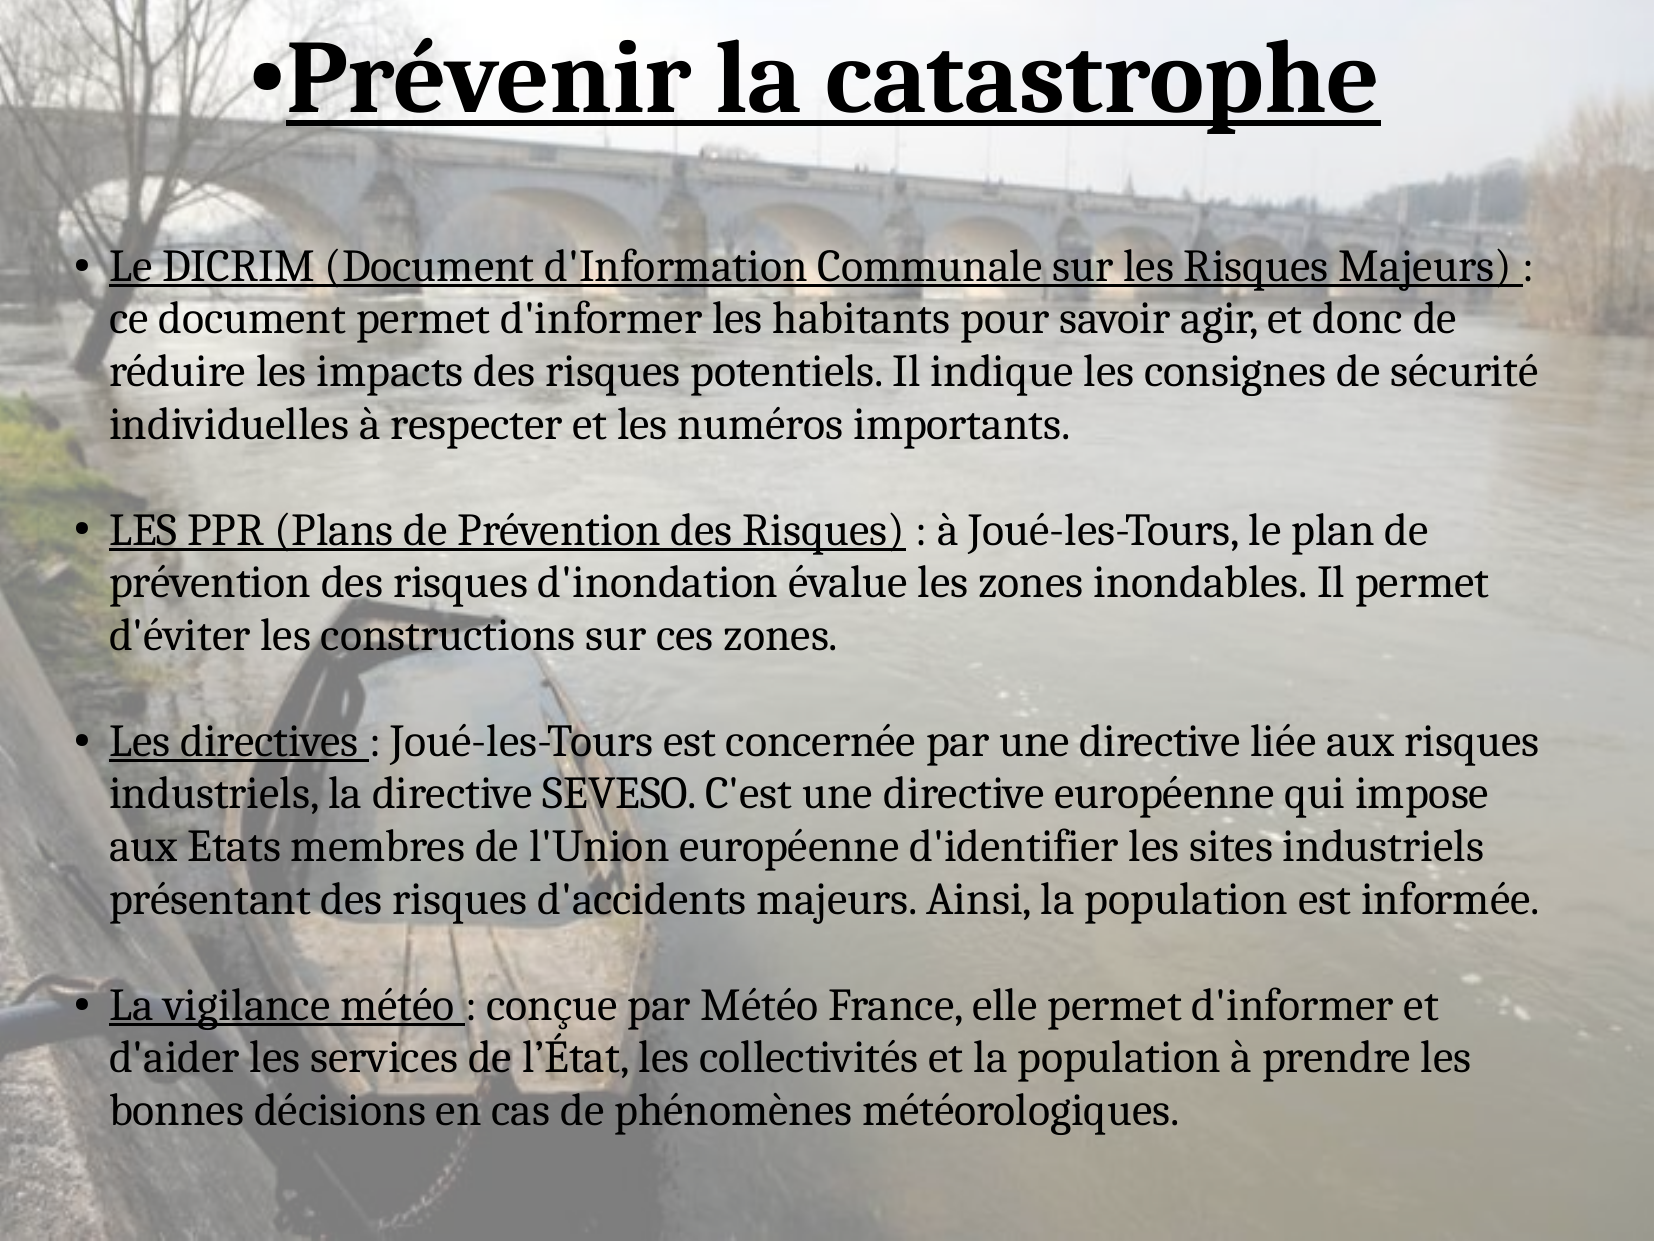

Prévenir la catastrophe
Le DICRIM (Document d'Information Communale sur les Risques Majeurs) : ce document permet d'informer les habitants pour savoir agir, et donc de réduire les impacts des risques potentiels. Il indique les consignes de sécurité individuelles à respecter et les numéros importants.
LES PPR (Plans de Prévention des Risques) : à Joué-les-Tours, le plan de prévention des risques d'inondation évalue les zones inondables. Il permet d'éviter les constructions sur ces zones.
Les directives : Joué-les-Tours est concernée par une directive liée aux risques industriels, la directive SEVESO. C'est une directive européenne qui impose aux Etats membres de l'Union européenne d'identifier les sites industriels présentant des risques d'accidents majeurs. Ainsi, la population est informée.
La vigilance météo : conçue par Météo France, elle permet d'informer et d'aider les services de l’État, les collectivités et la population à prendre les bonnes décisions en cas de phénomènes météorologiques.